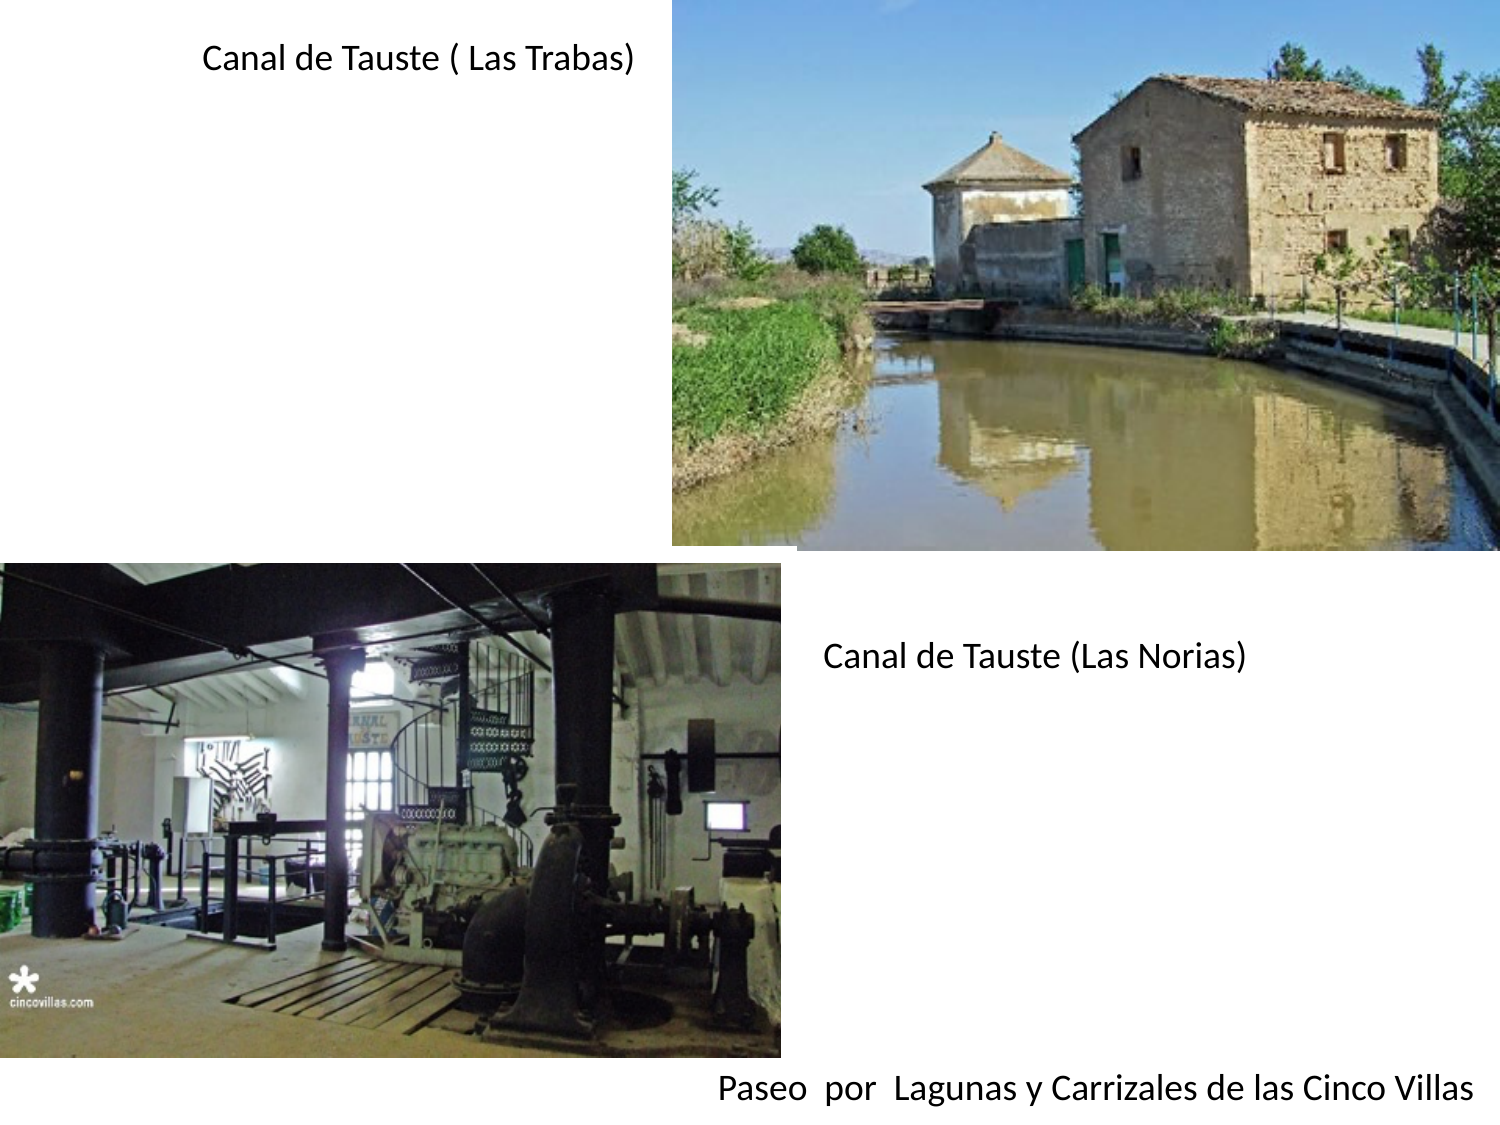

Canal de Tauste ( Las Trabas)
Canal de Tauste (Las Norias)
Paseo por Lagunas y Carrizales de las Cinco Villas